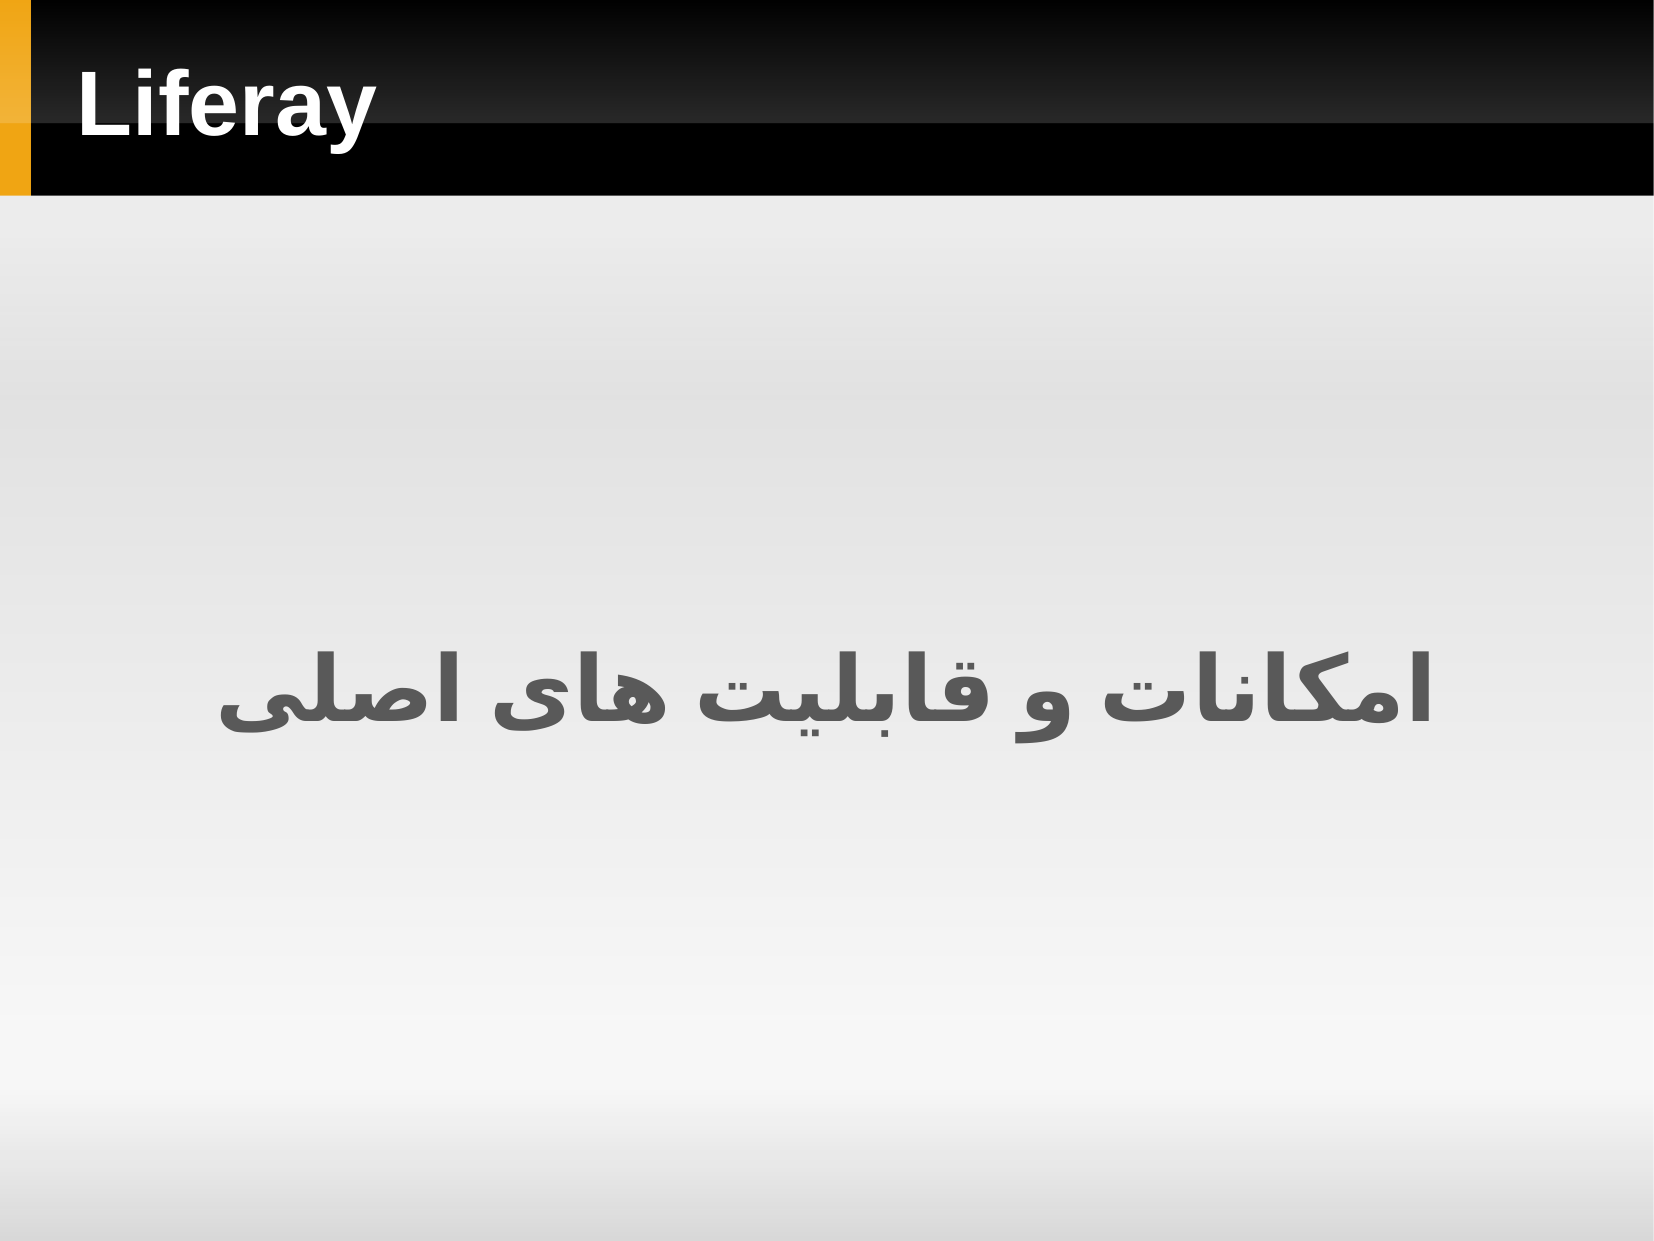

# Liferay
امکانات و قابليت های اصلی